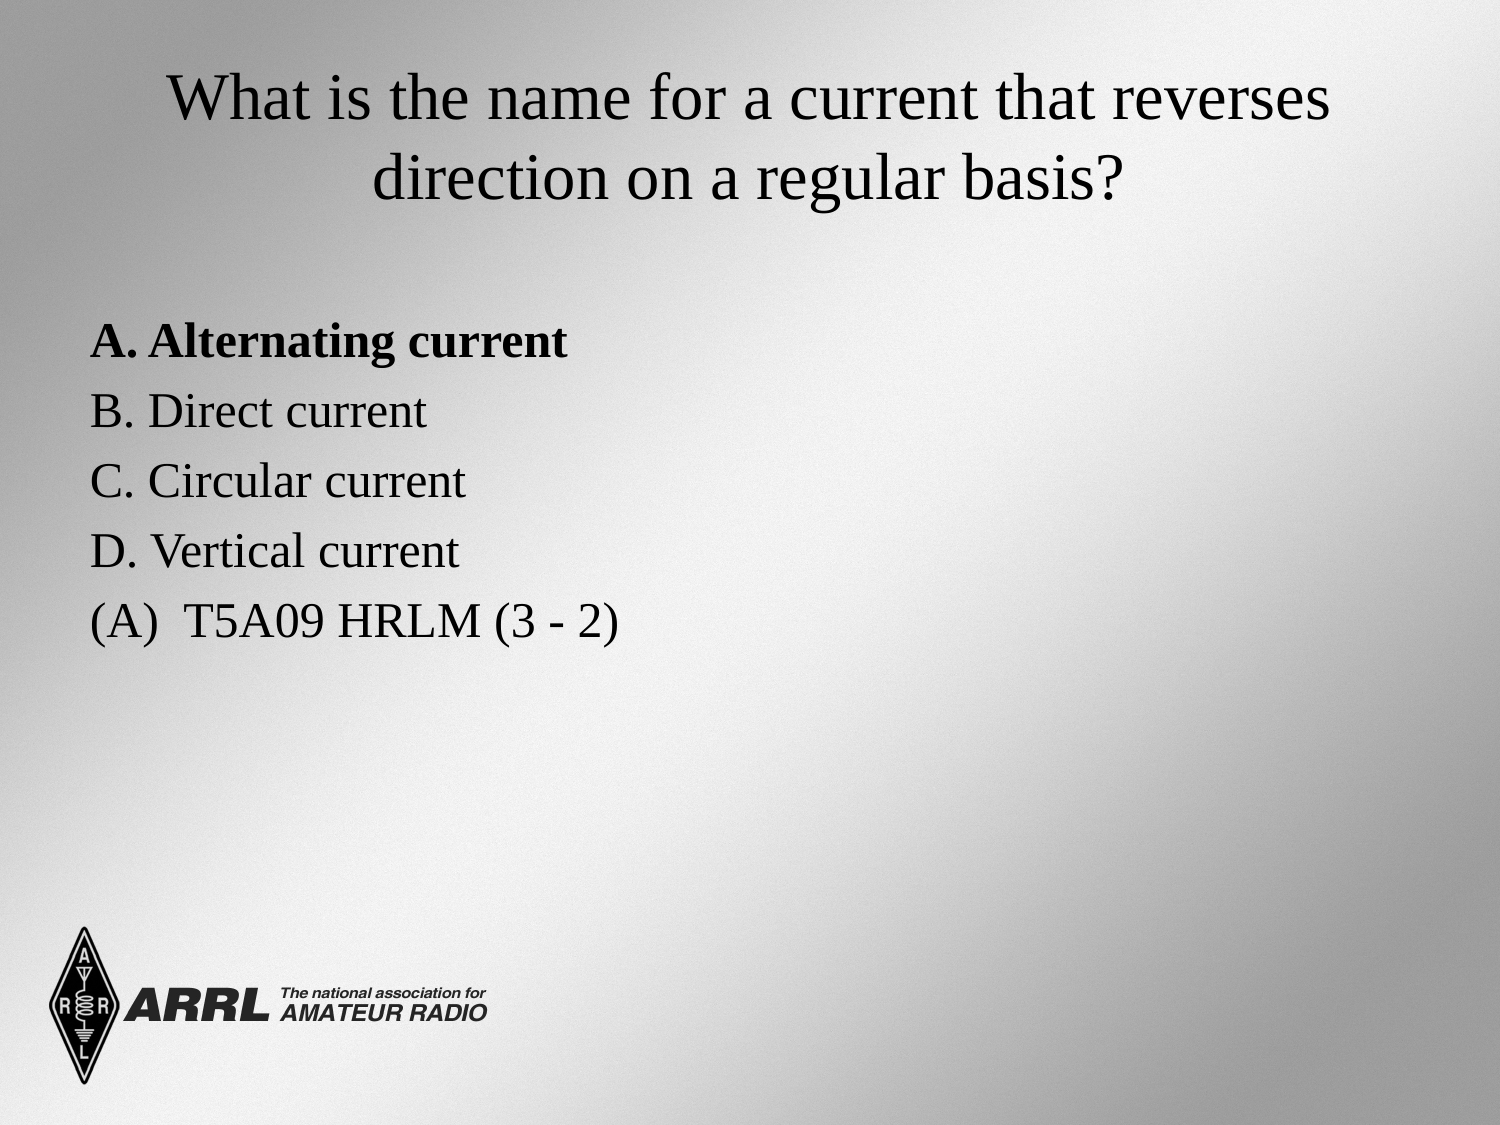

# What is the name for a current that reverses direction on a regular basis?
A. Alternating current
B. Direct current
C. Circular current
D. Vertical current
(A) T5A09 HRLM (3 - 2)